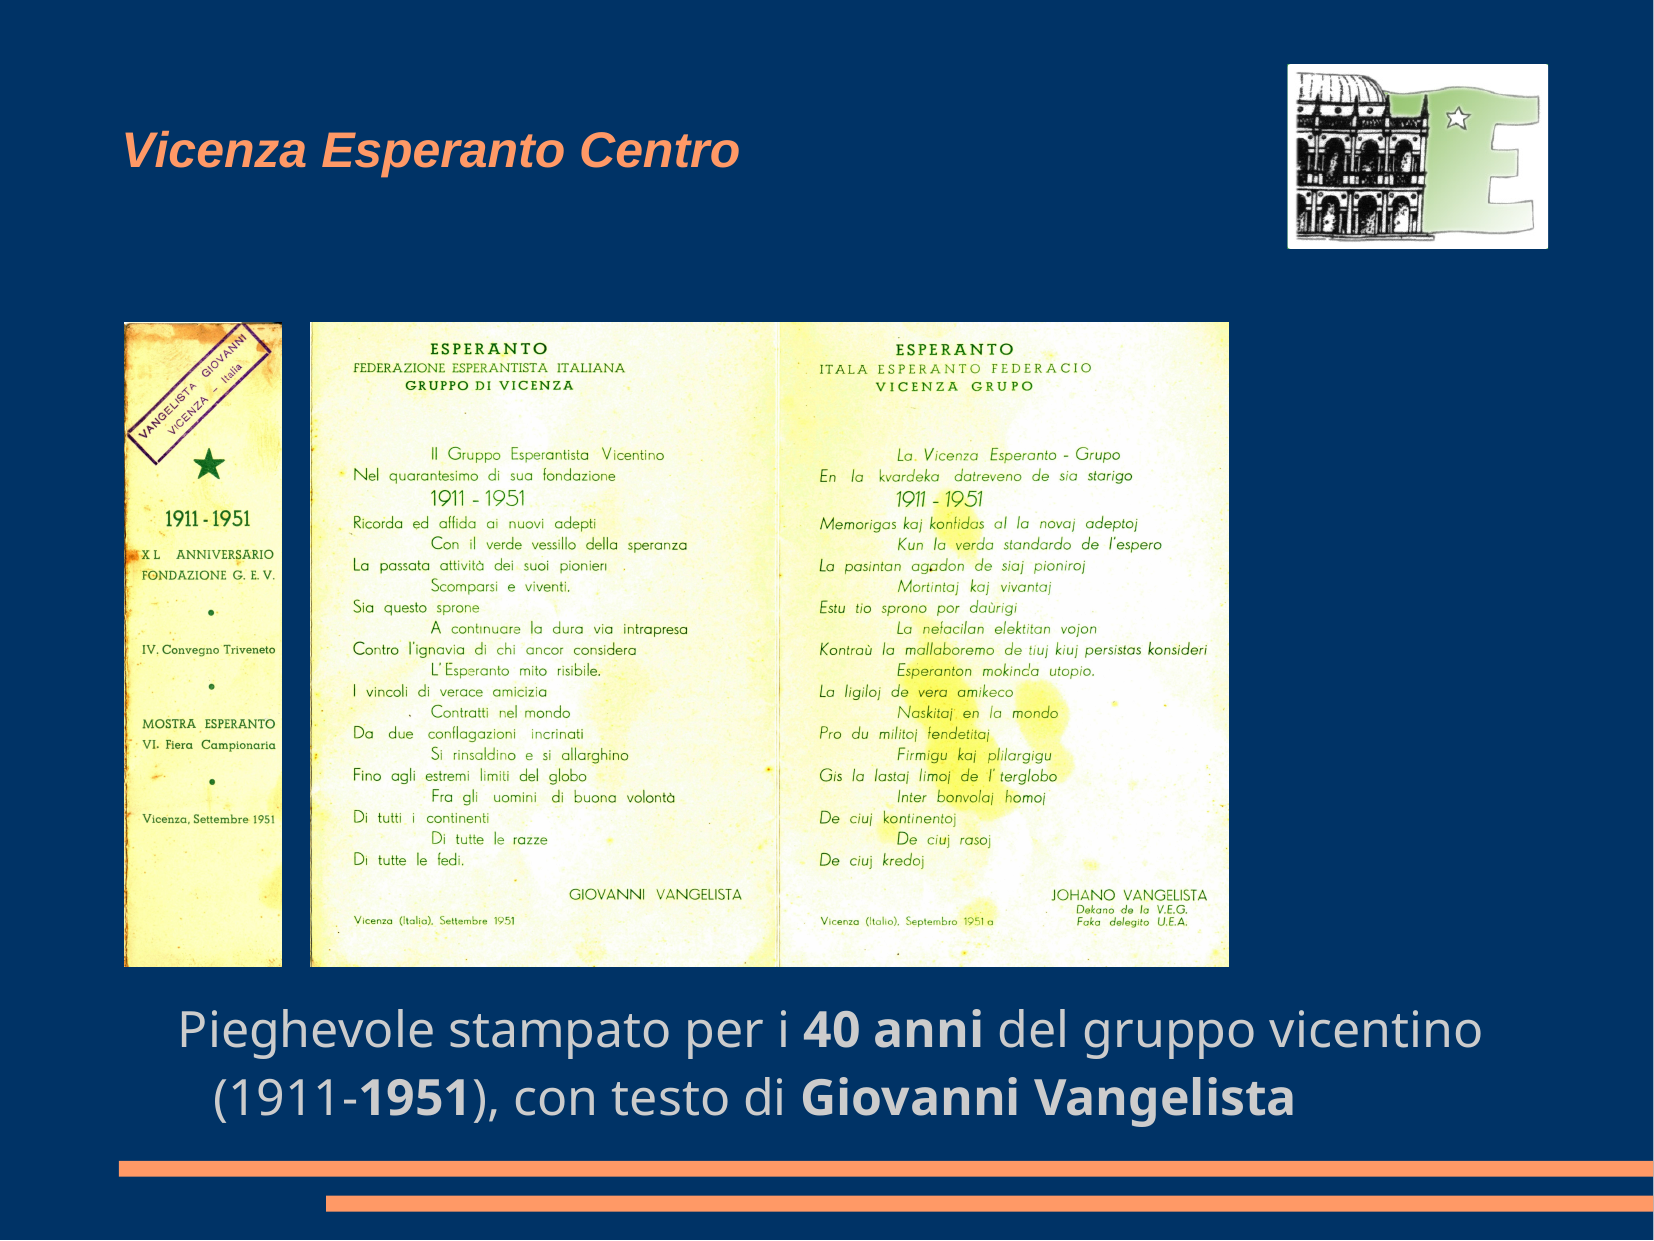

# Vicenza Esperanto Centro
Pieghevole stampato per i 40 anni del gruppo vicentino (1911-1951), con testo di Giovanni Vangelista